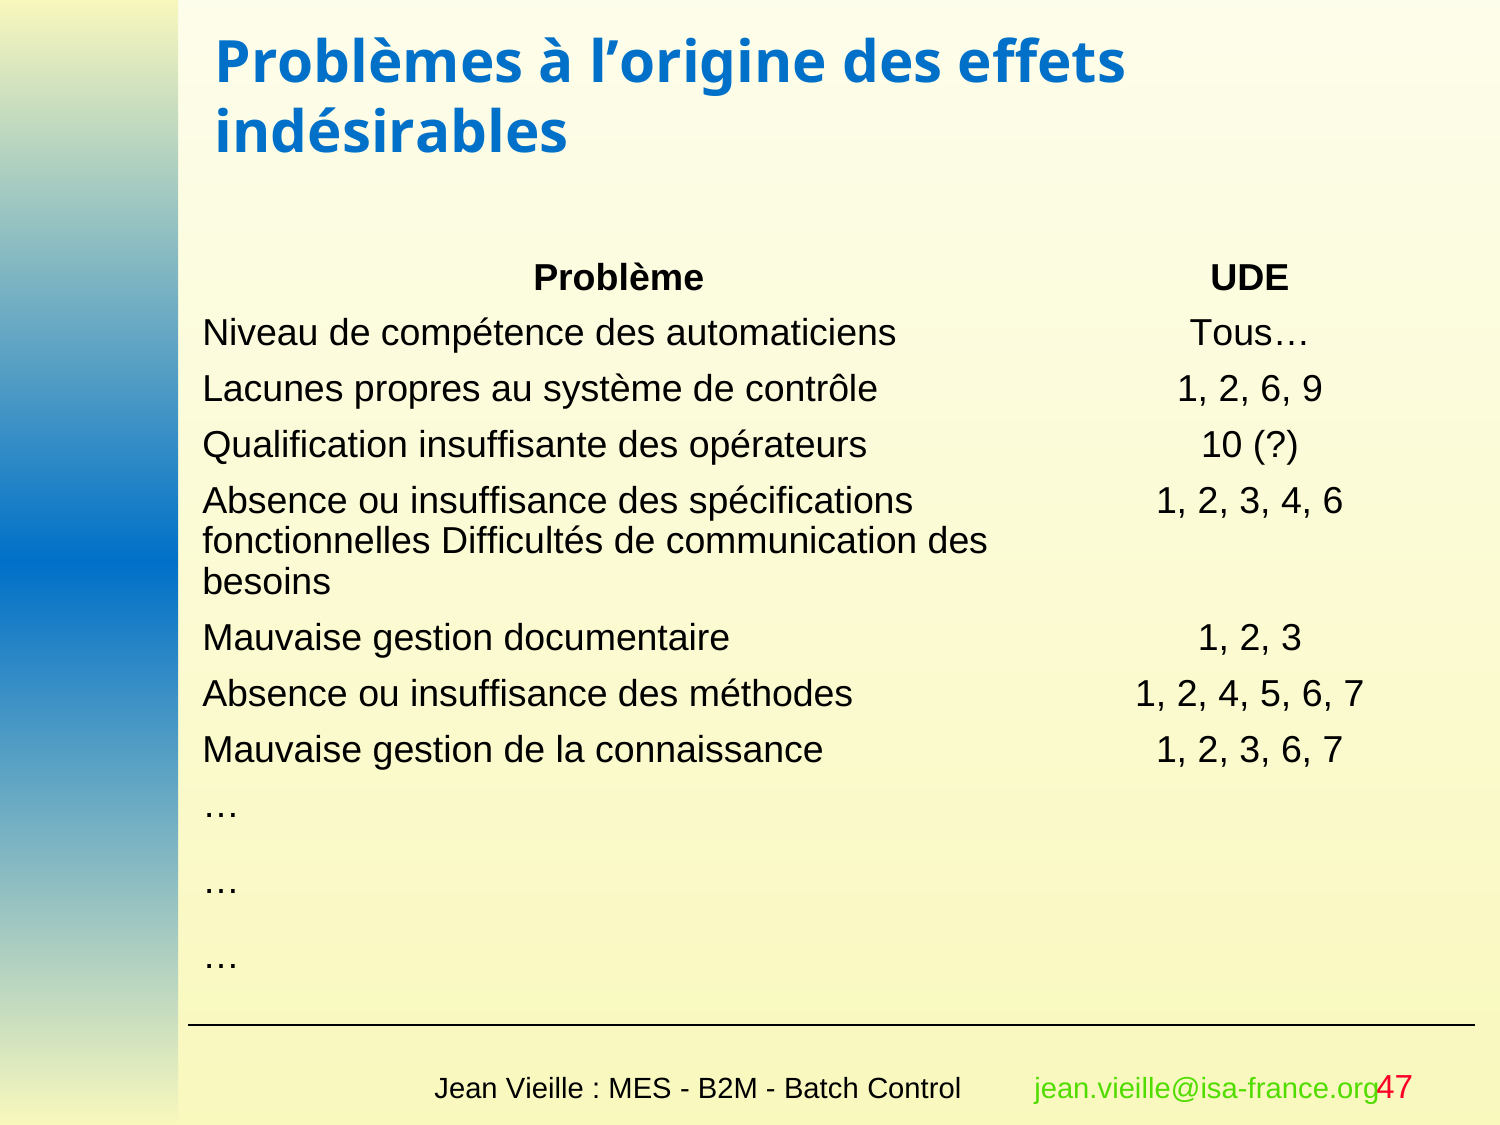

# Problèmes à l’origine des effets indésirables
| Problème | UDE |
| --- | --- |
| Niveau de compétence des automaticiens | Tous… |
| Lacunes propres au système de contrôle | 1, 2, 6, 9 |
| Qualification insuffisante des opérateurs | 10 (?) |
| Absence ou insuffisance des spécifications fonctionnelles Difficultés de communication des besoins | 1, 2, 3, 4, 6 |
| Mauvaise gestion documentaire | 1, 2, 3 |
| Absence ou insuffisance des méthodes | 1, 2, 4, 5, 6, 7 |
| Mauvaise gestion de la connaissance | 1, 2, 3, 6, 7 |
| … | |
| … | |
| … | |